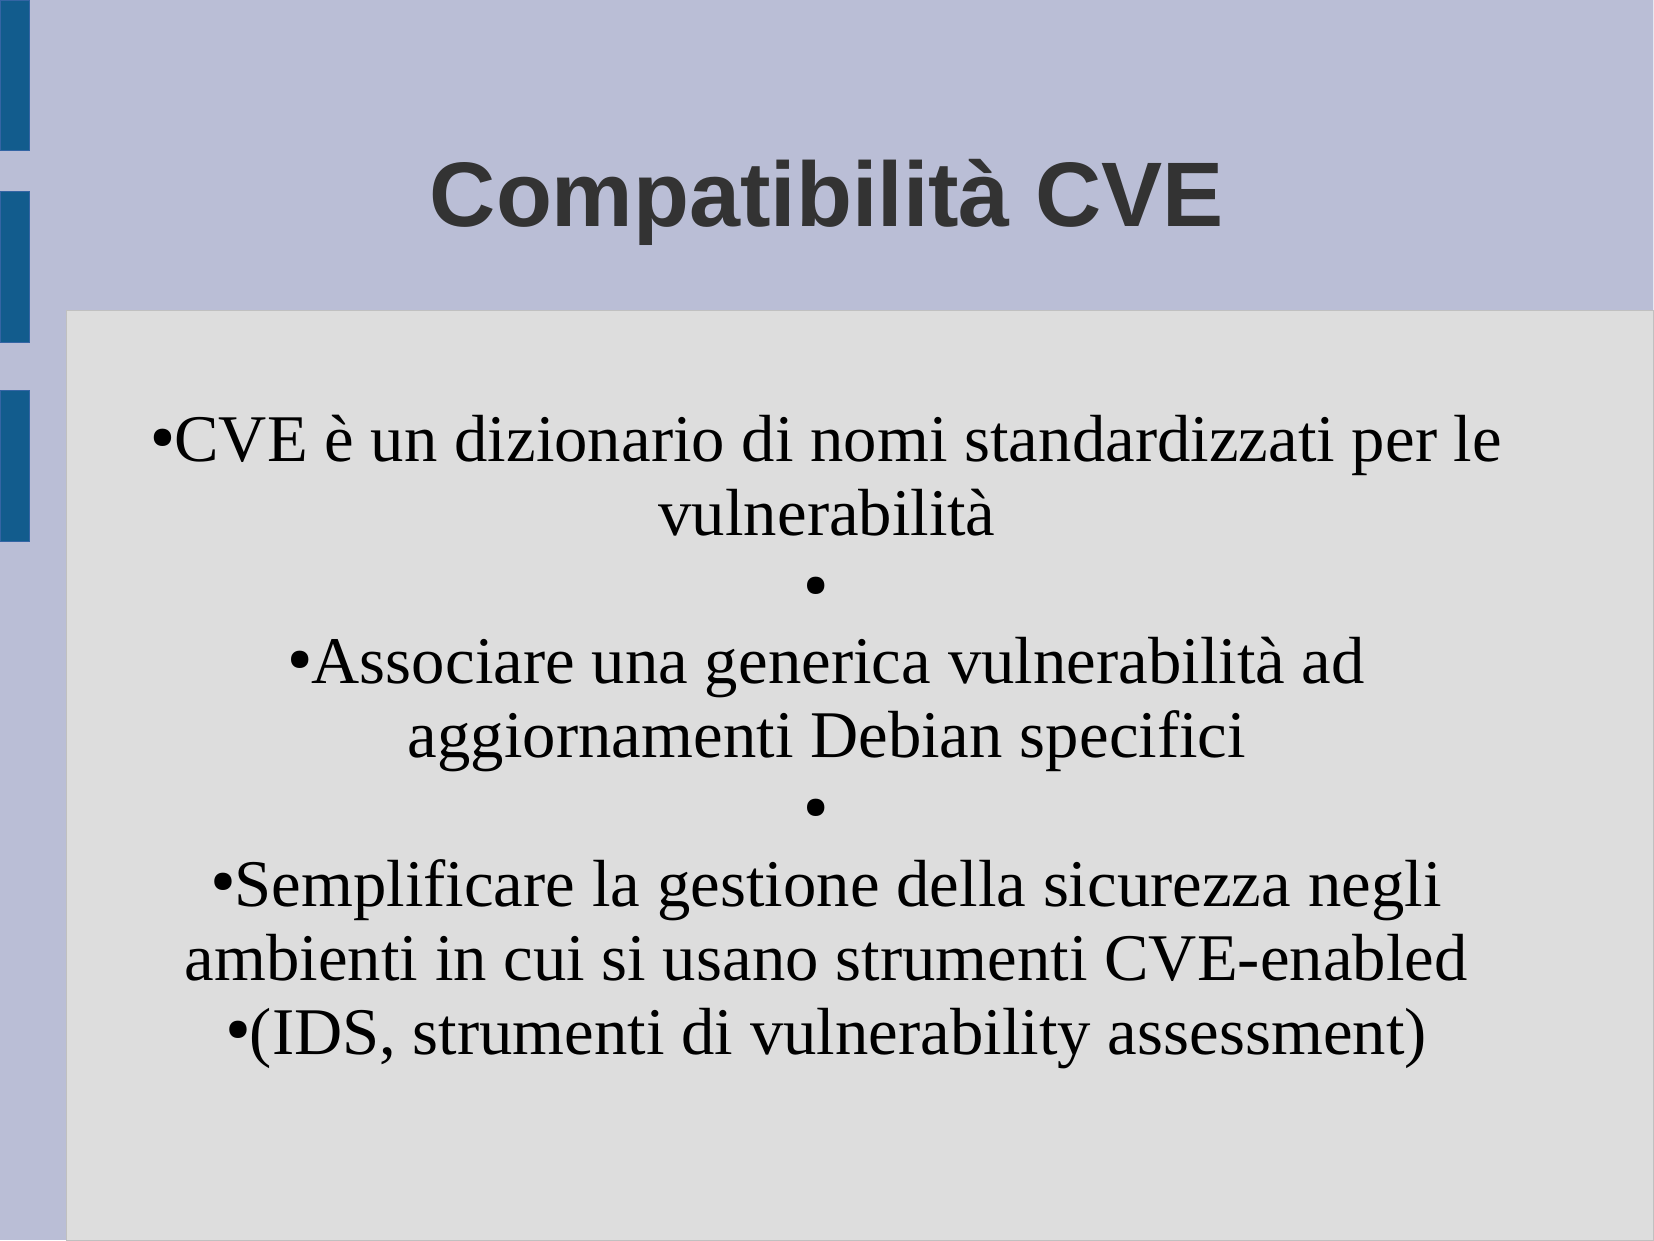

# Compatibilità CVE
CVE è un dizionario di nomi standardizzati per le vulnerabilità
Associare una generica vulnerabilità ad aggiornamenti Debian specifici
Semplificare la gestione della sicurezza negli ambienti in cui si usano strumenti CVE-enabled
(IDS, strumenti di vulnerability assessment)